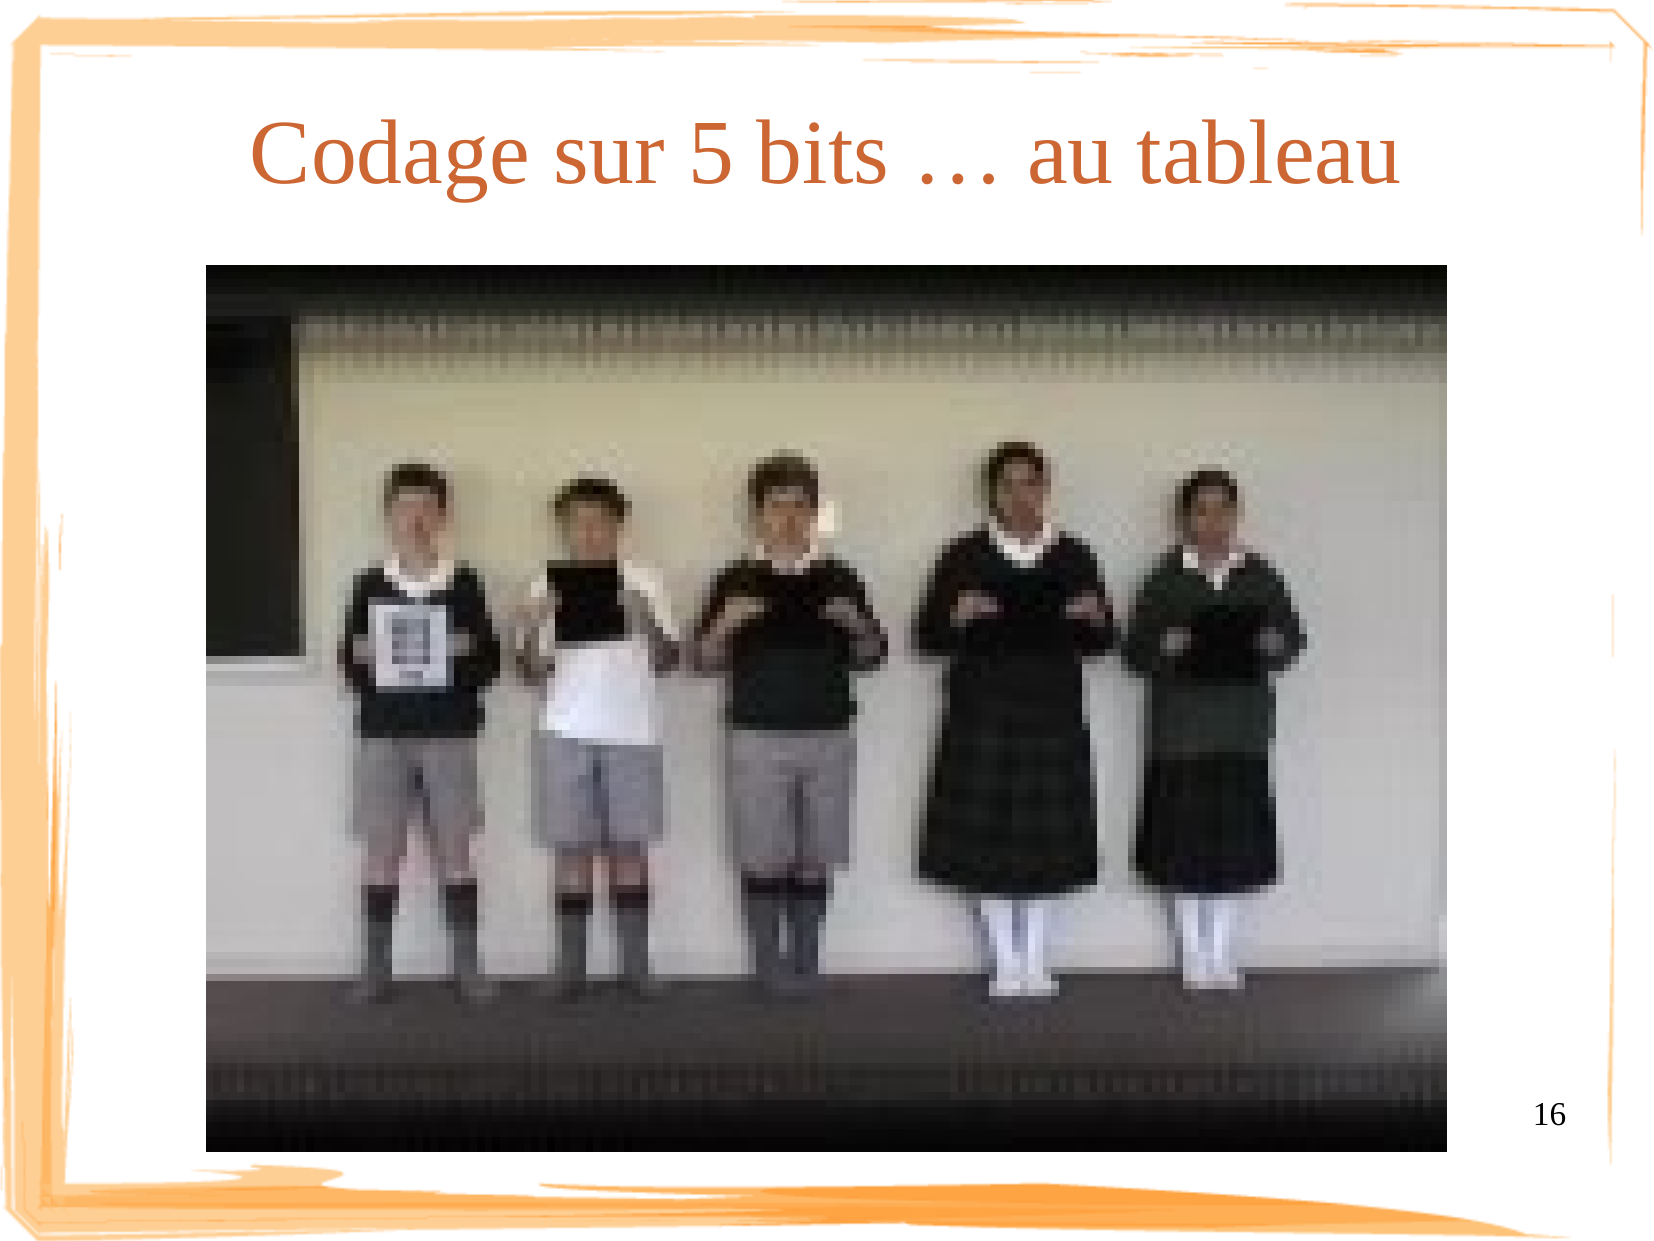

# Codage sur 5 bits … au tableau
16